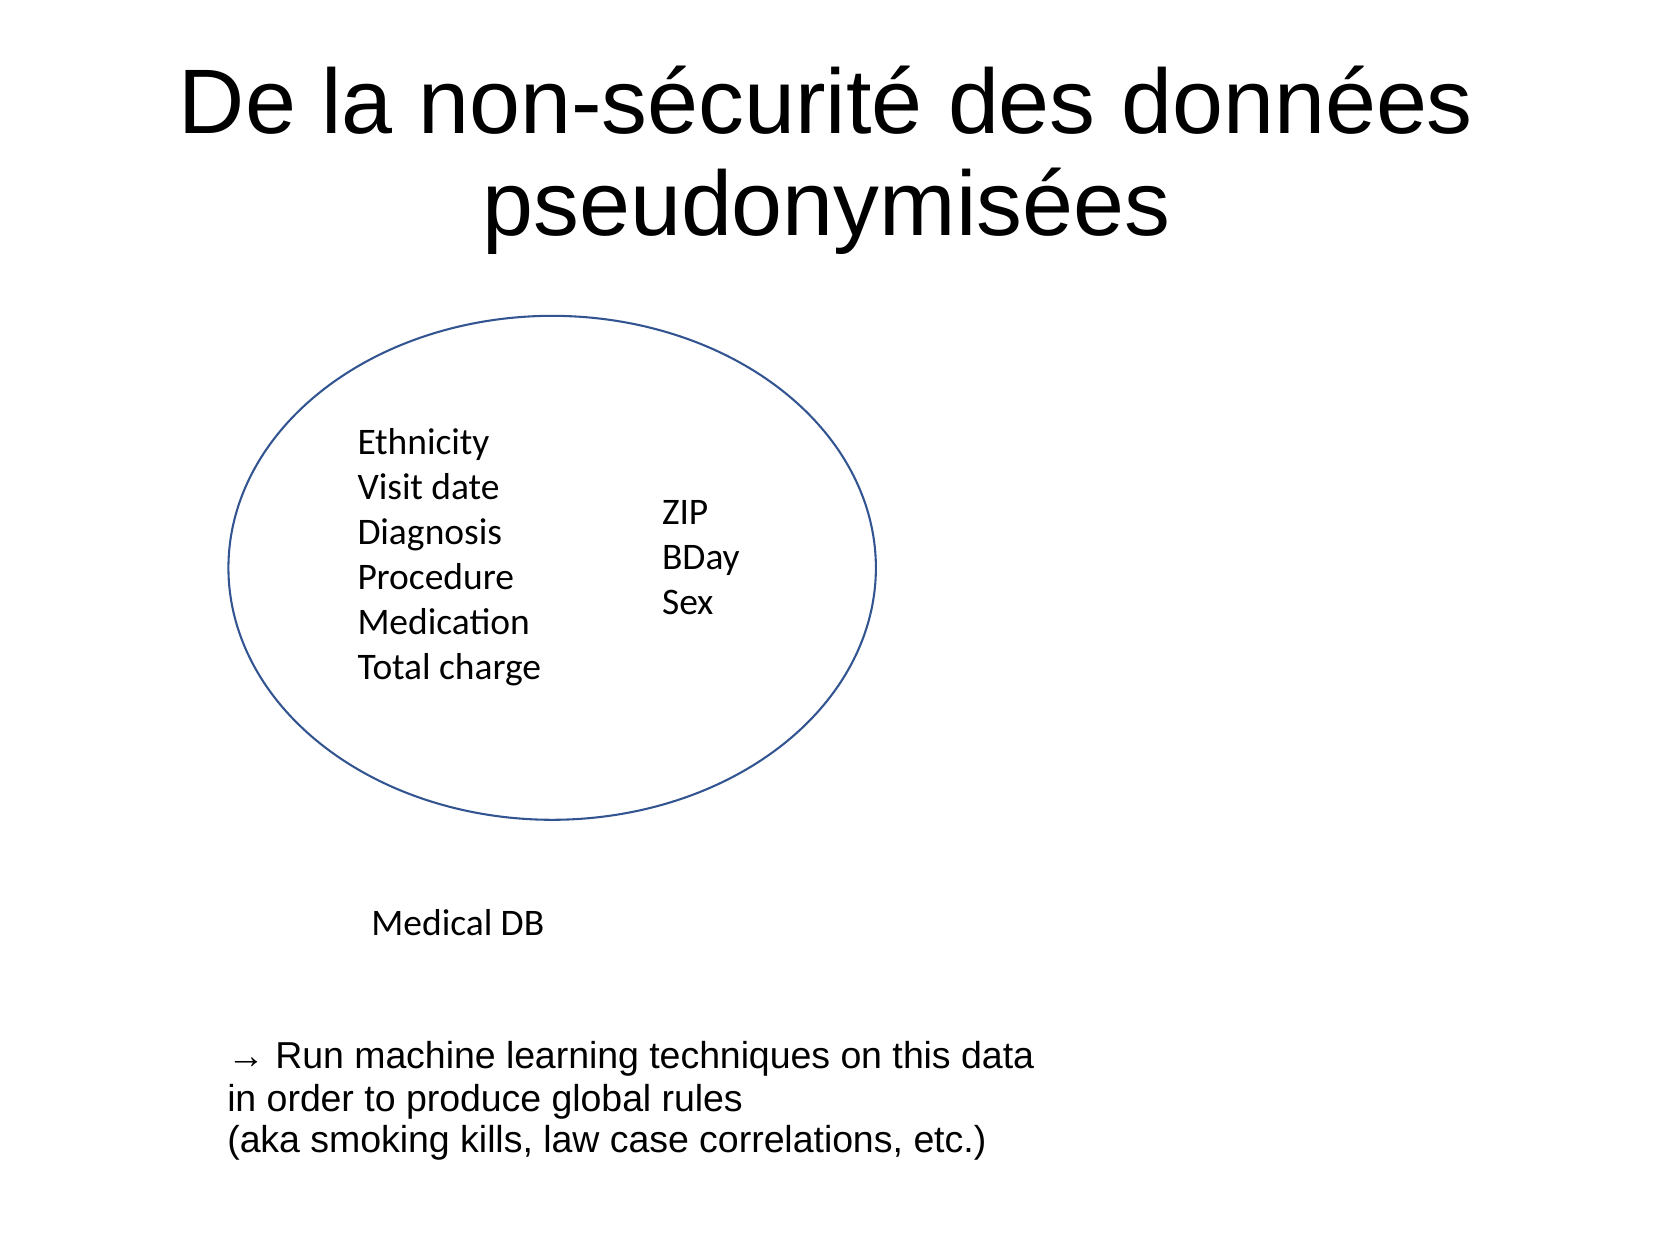

# De la non-sécurité des données pseudonymisées
Ethnicity
Visit date
Diagnosis
Procedure
Medication
Total charge
ZIP
BDay
Sex
Medical DB
→ Run machine learning techniques on this data
in order to produce global rules
(aka smoking kills, law case correlations, etc.)